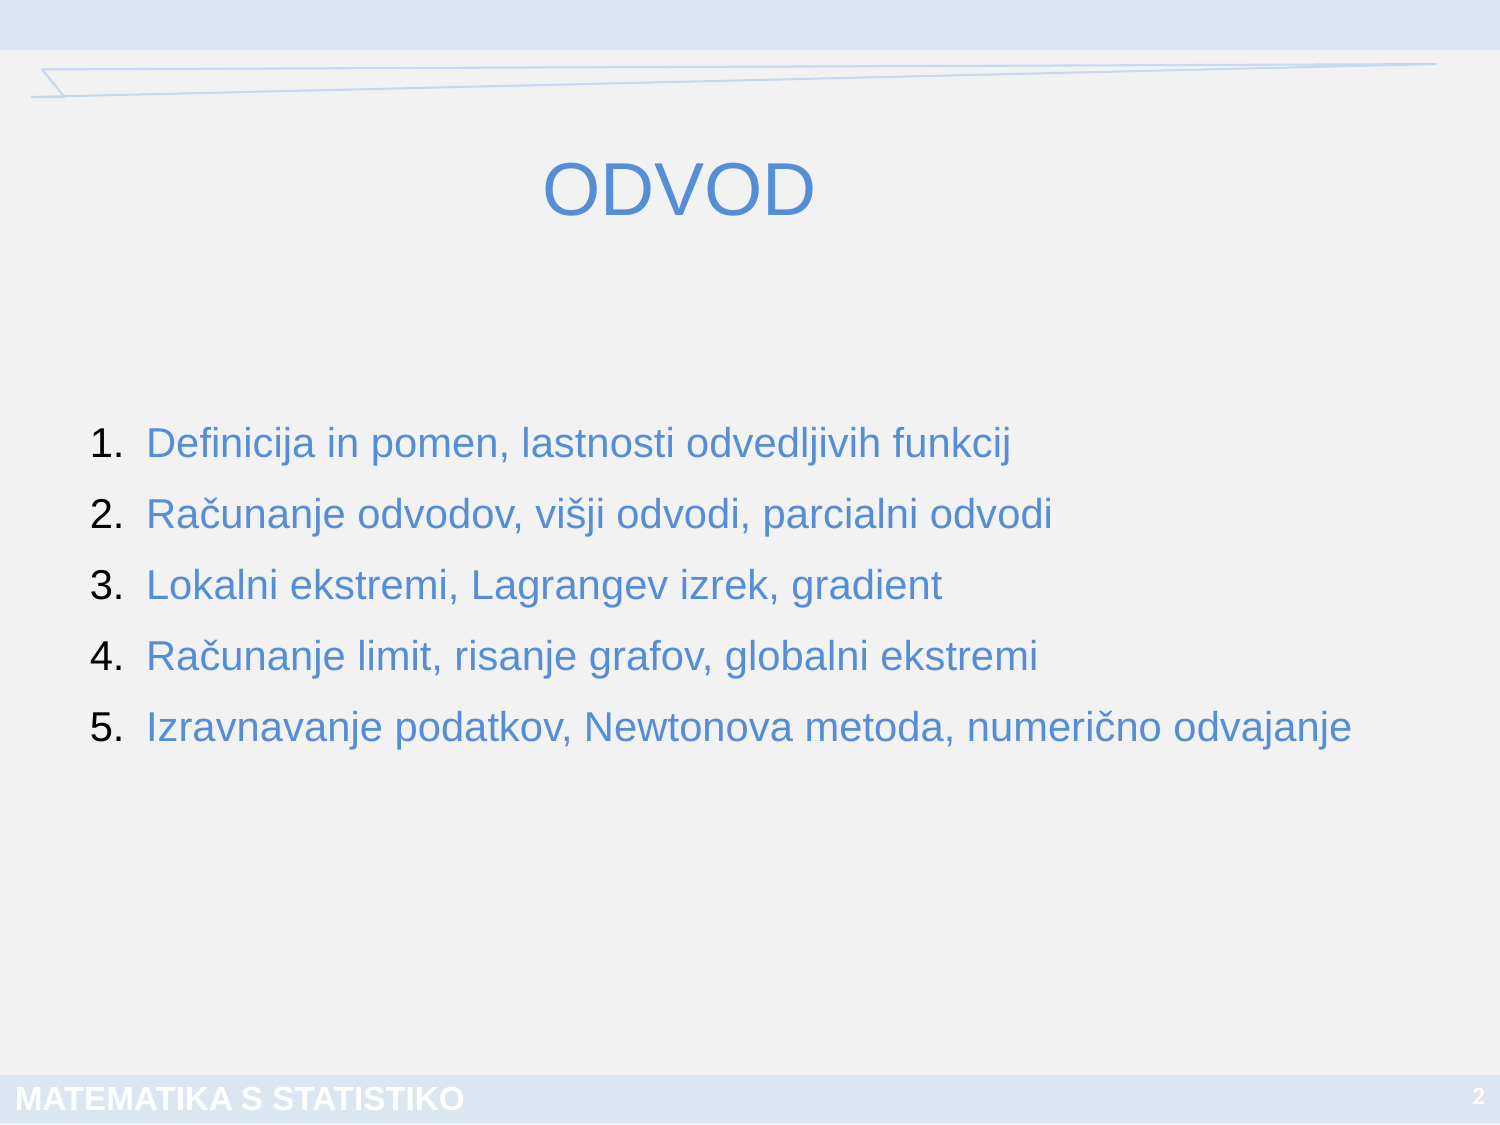

ODVOD
Definicija in pomen, lastnosti odvedljivih funkcij
Računanje odvodov, višji odvodi, parcialni odvodi
Lokalni ekstremi, Lagrangev izrek, gradient
Računanje limit, risanje grafov, globalni ekstremi
Izravnavanje podatkov, Newtonova metoda, numerično odvajanje
MATEMATIKA S STATISTIKO